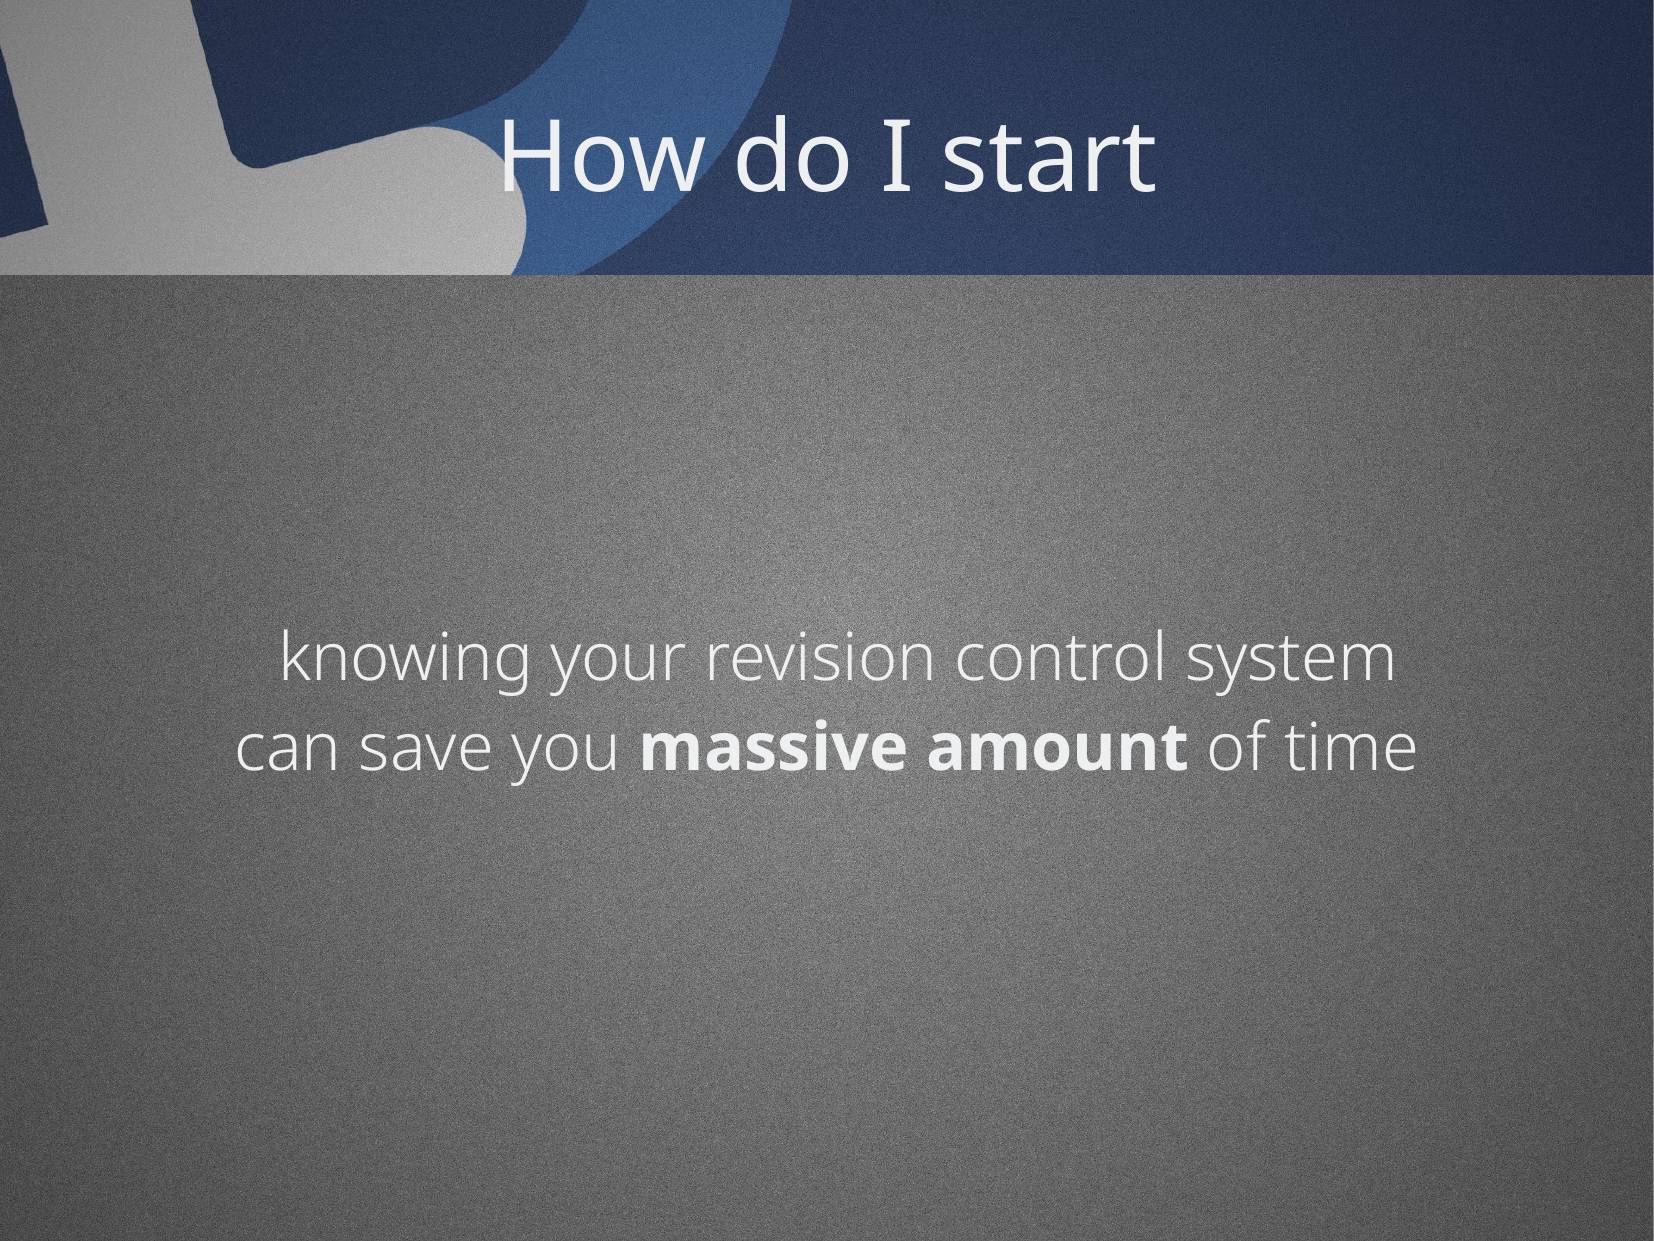

# How do I start
knowing your revision control system
can save you massive amount of time